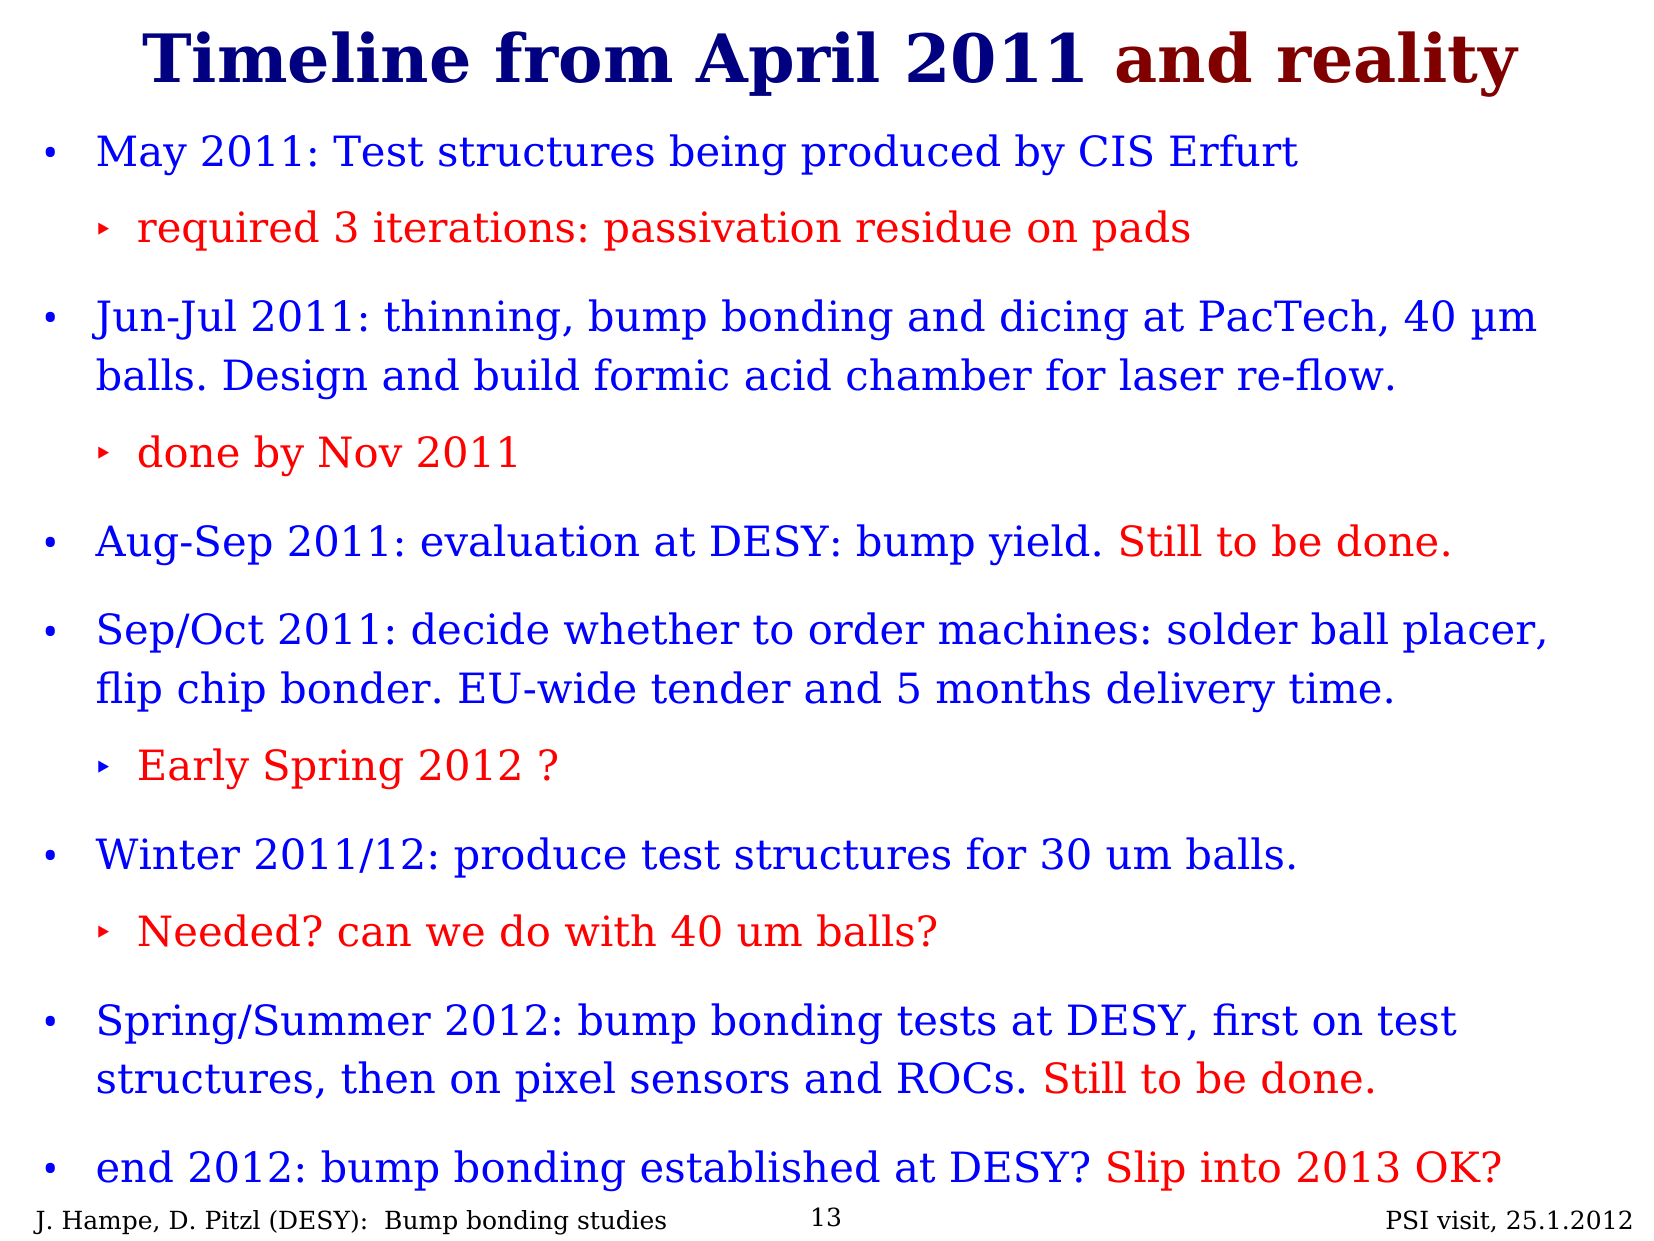

# Timeline from April 2011 and reality
May 2011: Test structures being produced by CIS Erfurt
required 3 iterations: passivation residue on pads
Jun-Jul 2011: thinning, bump bonding and dicing at PacTech, 40 µm balls. Design and build formic acid chamber for laser re-flow.
done by Nov 2011
Aug-Sep 2011: evaluation at DESY: bump yield. Still to be done.
Sep/Oct 2011: decide whether to order machines: solder ball placer, flip chip bonder. EU-wide tender and 5 months delivery time.
Early Spring 2012 ?
Winter 2011/12: produce test structures for 30 um balls.
Needed? can we do with 40 um balls?
Spring/Summer 2012: bump bonding tests at DESY, first on test structures, then on pixel sensors and ROCs. Still to be done.
end 2012: bump bonding established at DESY? Slip into 2013 OK?